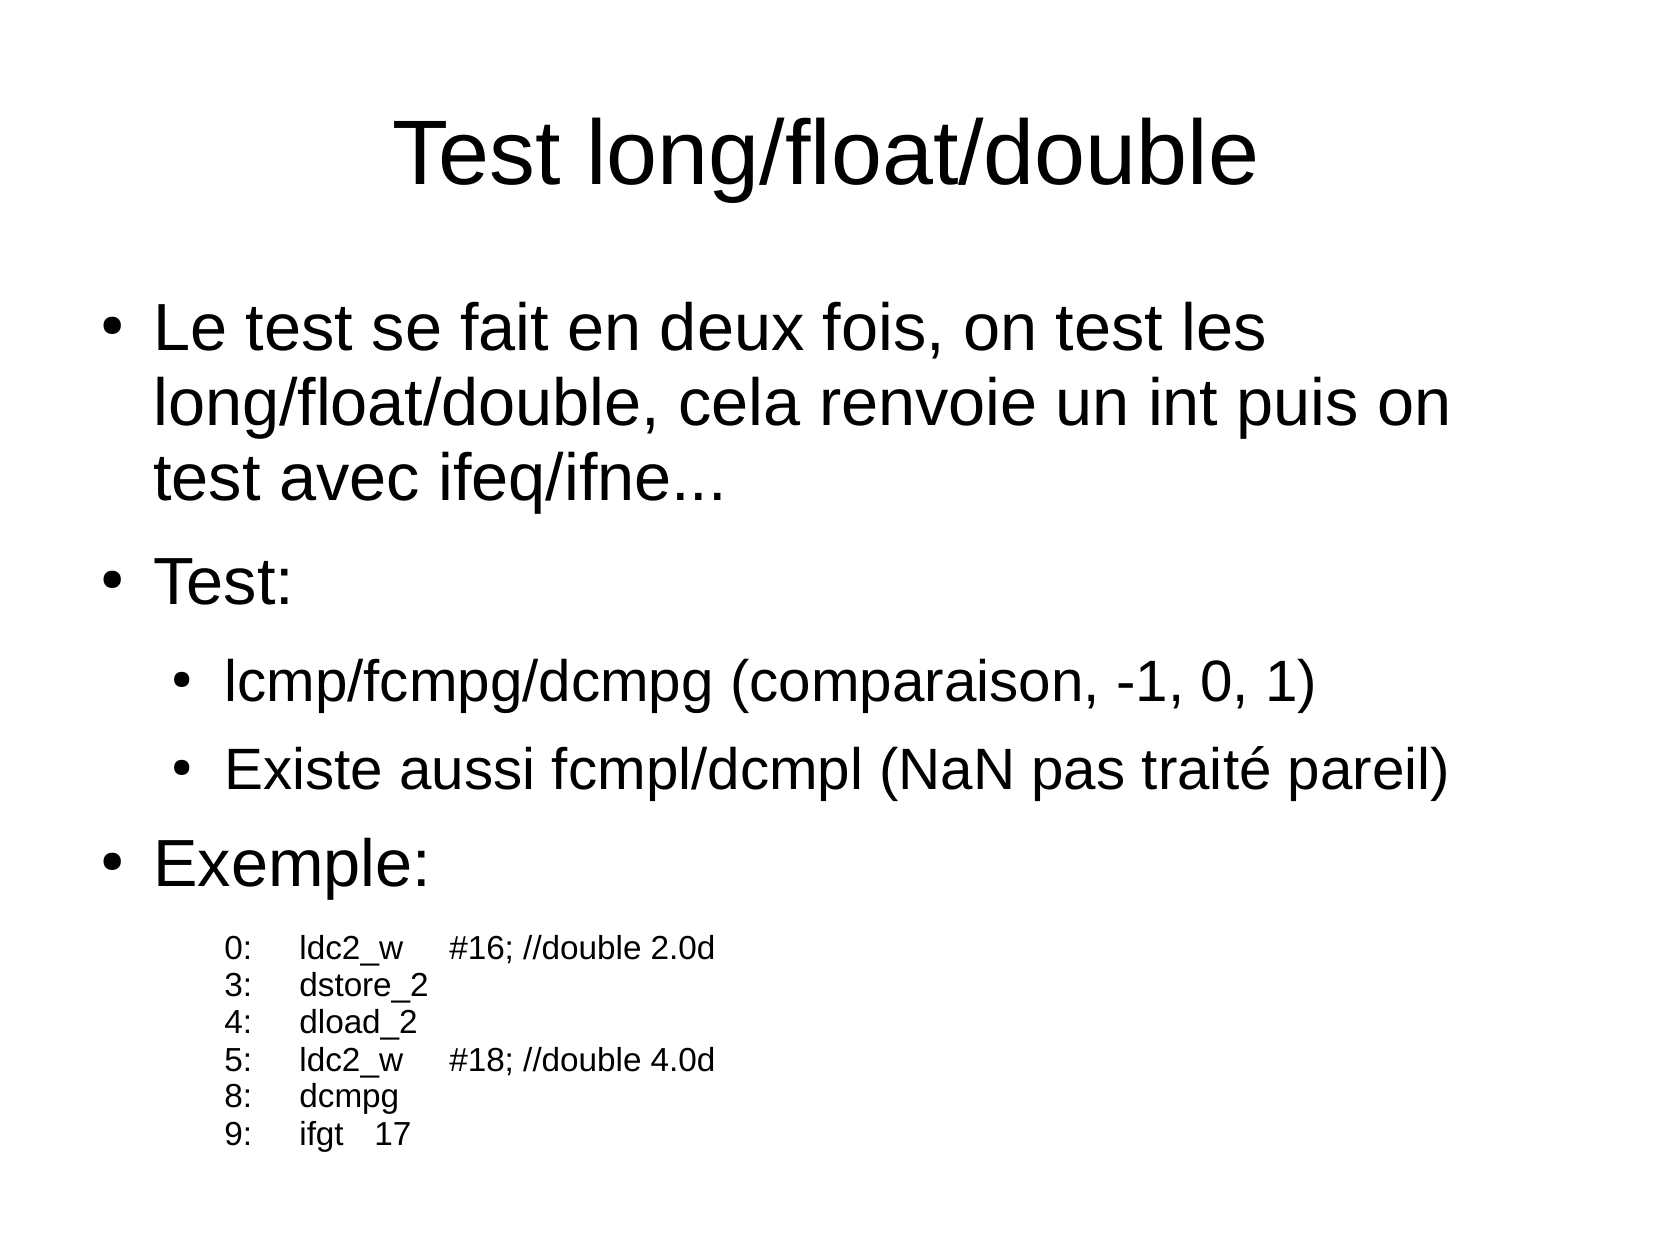

# Test long/float/double
Le test se fait en deux fois, on test les long/float/double, cela renvoie un int puis on test avec ifeq/ifne...
Test:
lcmp/fcmpg/dcmpg (comparaison, -1, 0, 1)
Existe aussi fcmpl/dcmpl (NaN pas traité pareil)
Exemple:
0:	ldc2_w	#16; //double 2.0d
3:	dstore_2
4:	dload_2
5:	ldc2_w	#18; //double 4.0d
8:	dcmpg
9:	ifgt	17